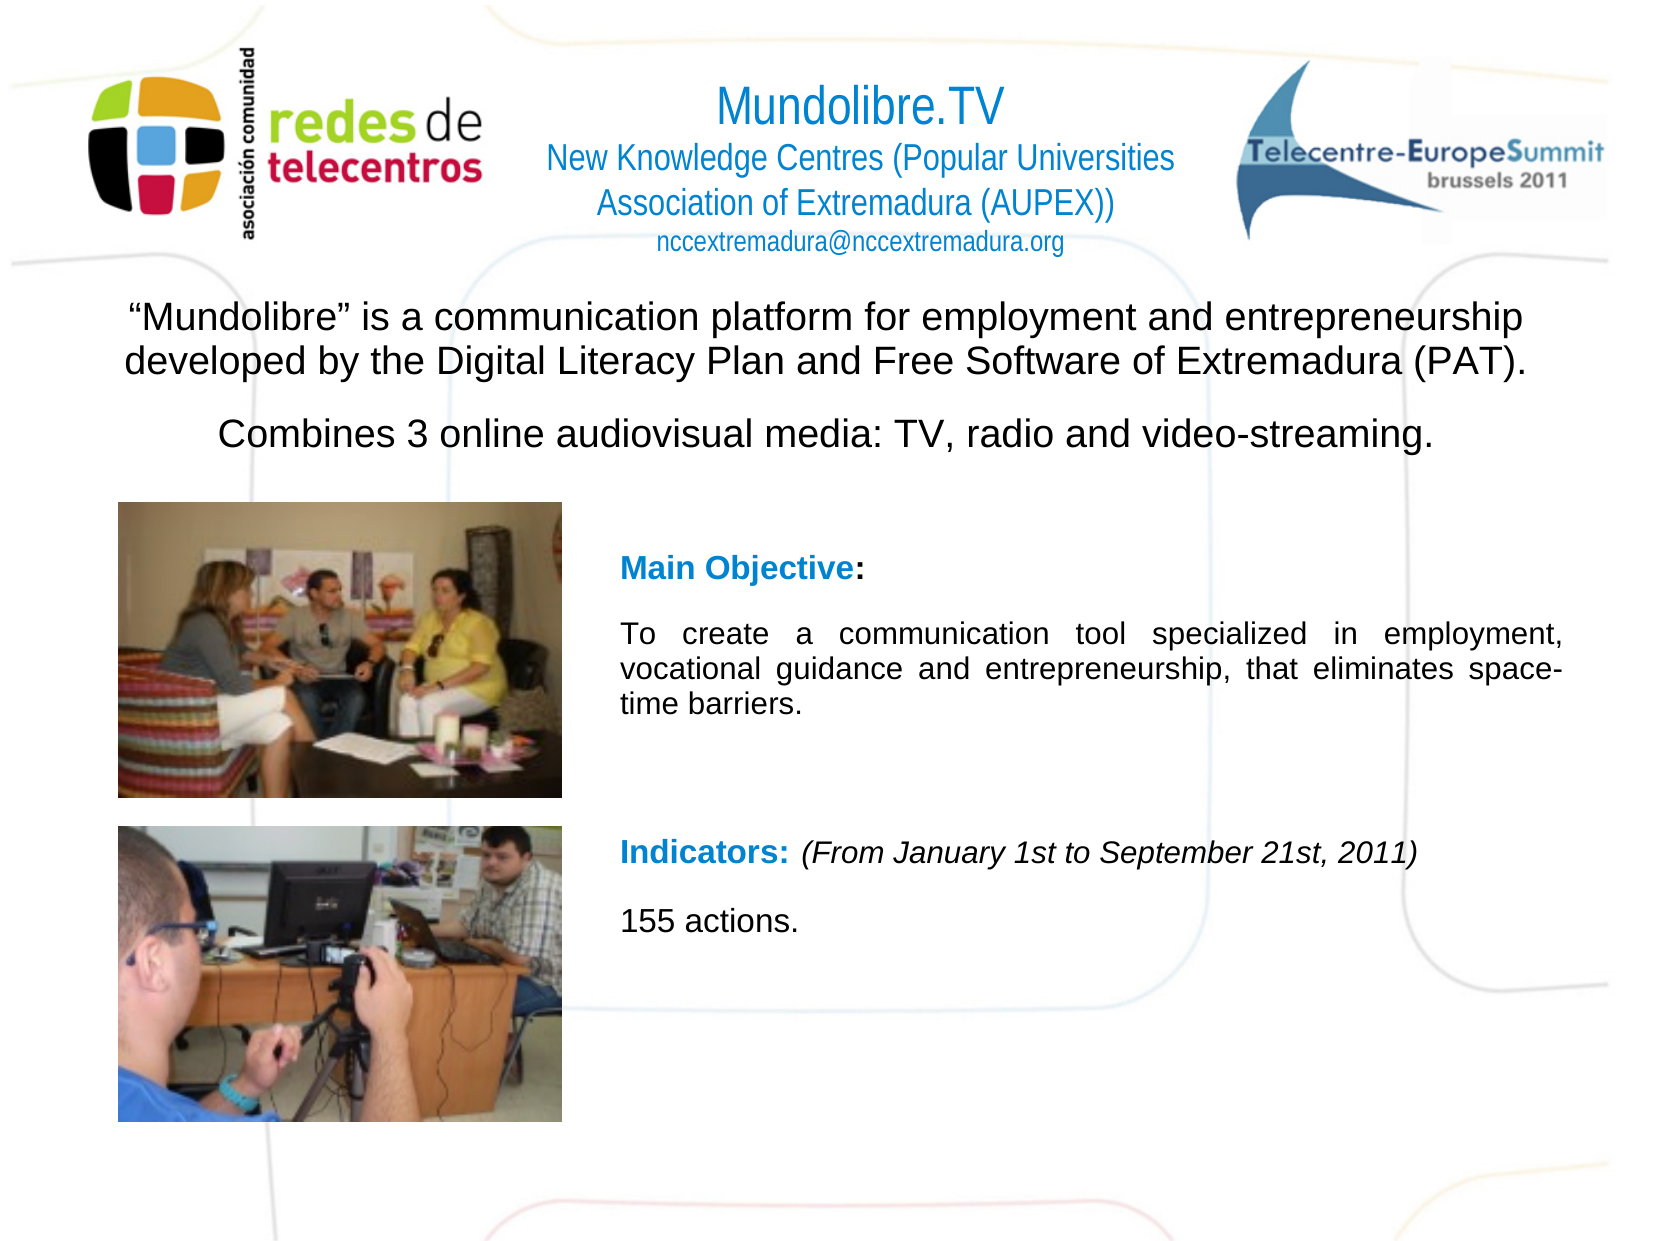

# Mundolibre.TV New Knowledge Centres (Popular Universities Association of Extremadura (AUPEX)) nccextremadura@nccextremadura.org
“Mundolibre” is a communication platform for employment and entrepreneurship developed by the Digital Literacy Plan and Free Software of Extremadura (PAT).
Combines 3 online audiovisual media: TV, radio and video-streaming.
Main Objective:
To create a communication tool specialized in employment, vocational guidance and entrepreneurship, that eliminates space-time barriers.
Indicators: (From January 1st to September 21st, 2011)
155 actions.